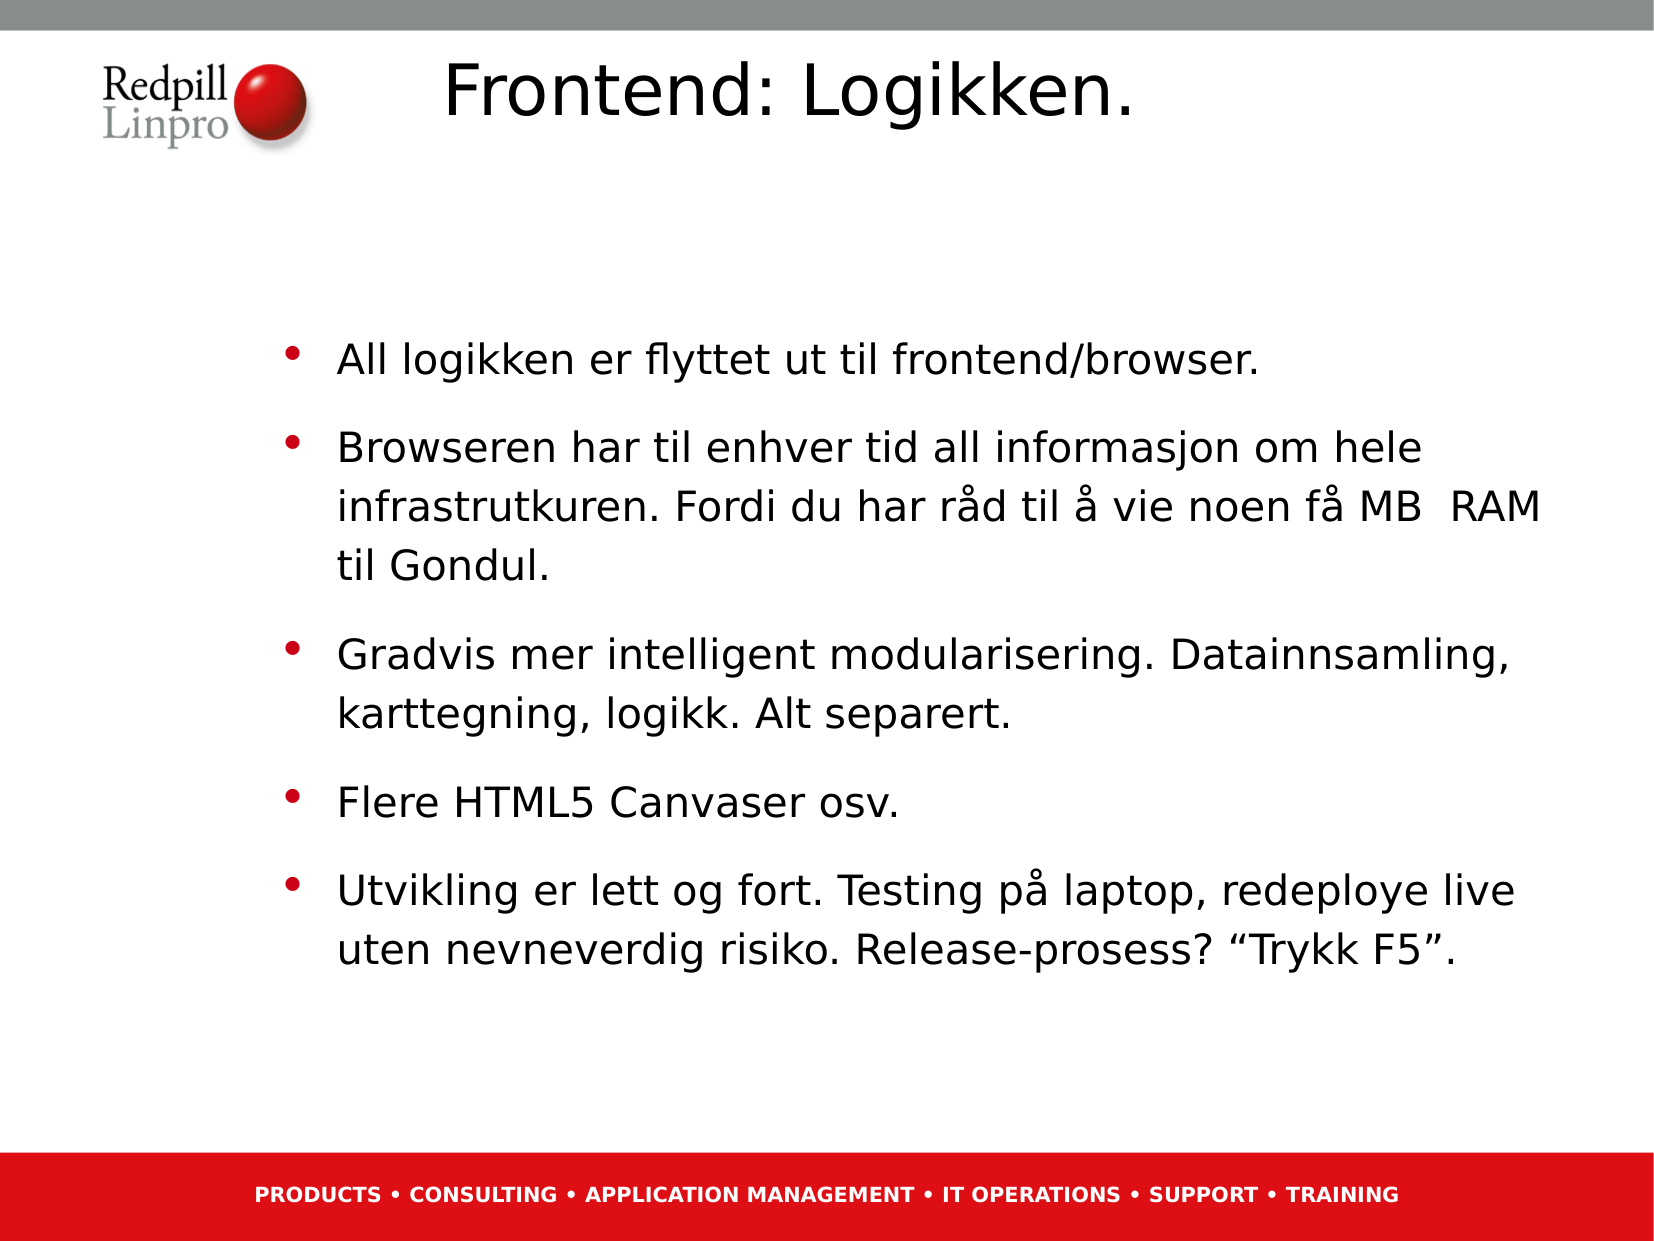

# Frontend: Logikken.
All logikken er flyttet ut til frontend/browser.
Browseren har til enhver tid all informasjon om hele infrastrutkuren. Fordi du har råd til å vie noen få MB RAM til Gondul.
Gradvis mer intelligent modularisering. Datainnsamling, karttegning, logikk. Alt separert.
Flere HTML5 Canvaser osv.
Utvikling er lett og fort. Testing på laptop, redeploye live uten nevneverdig risiko. Release-prosess? “Trykk F5”.